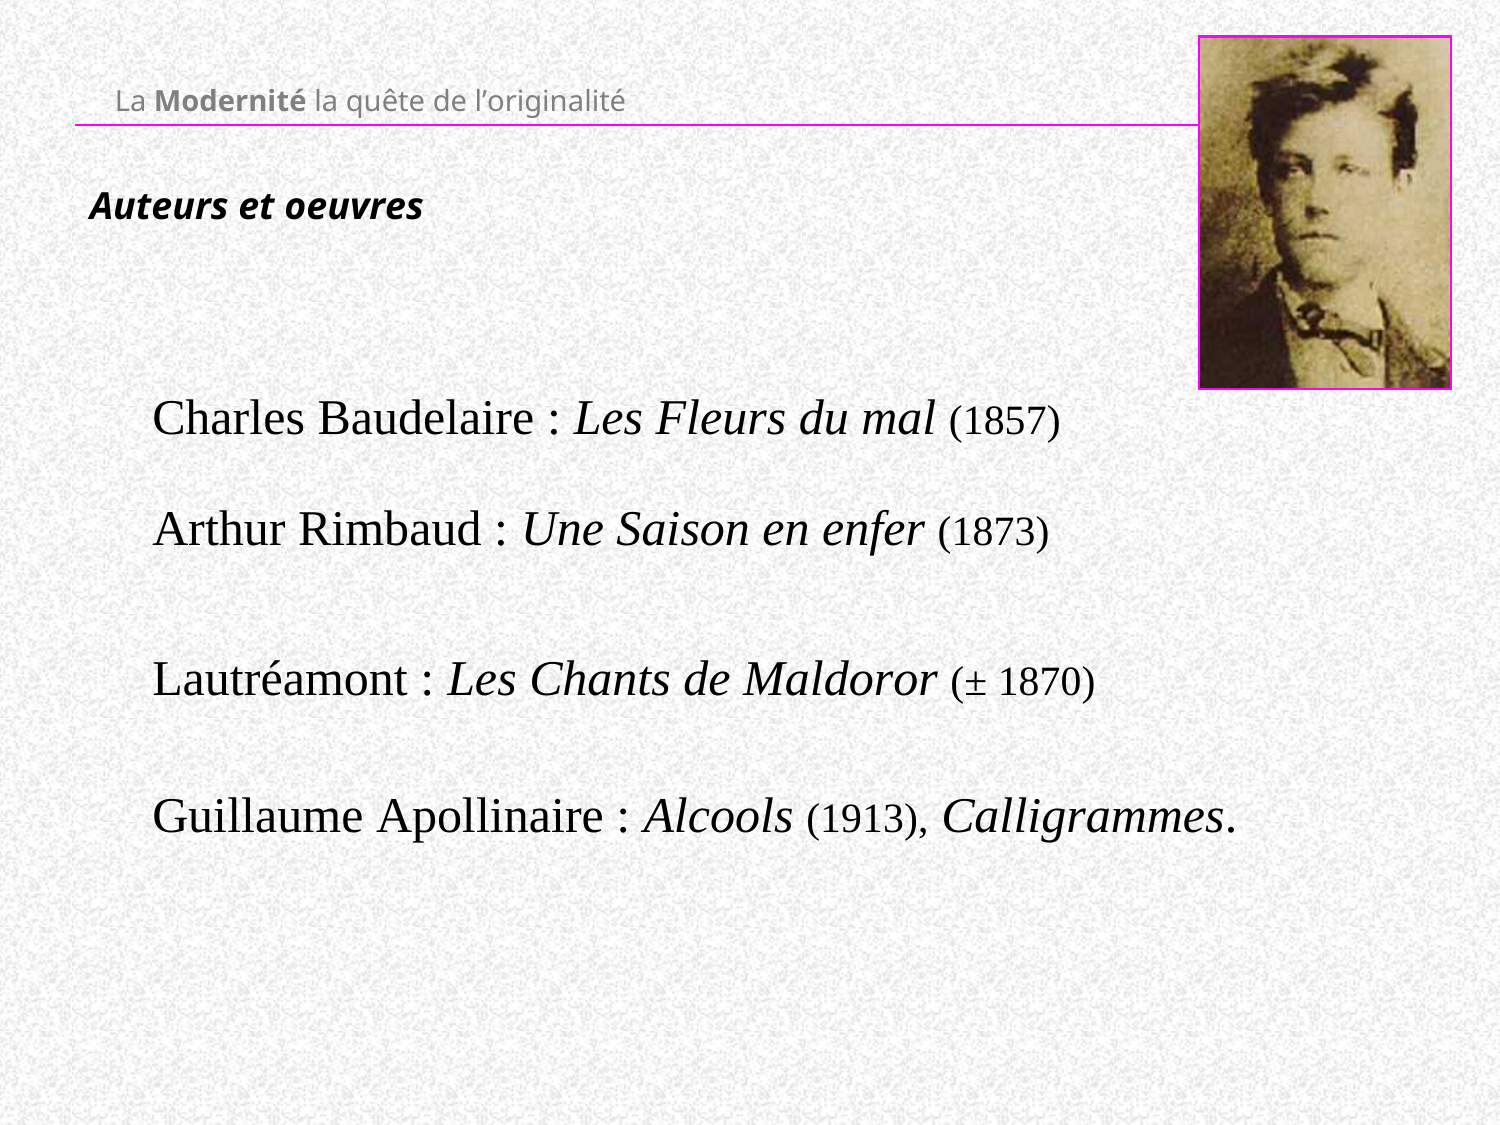

La Modernité la quête de l’originalité
Auteurs et oeuvres
Charles Baudelaire : Les Fleurs du mal (1857)
Arthur Rimbaud : Une Saison en enfer (1873)
Lautréamont : Les Chants de Maldoror (± 1870)
Guillaume Apollinaire : Alcools (1913), Calligrammes.